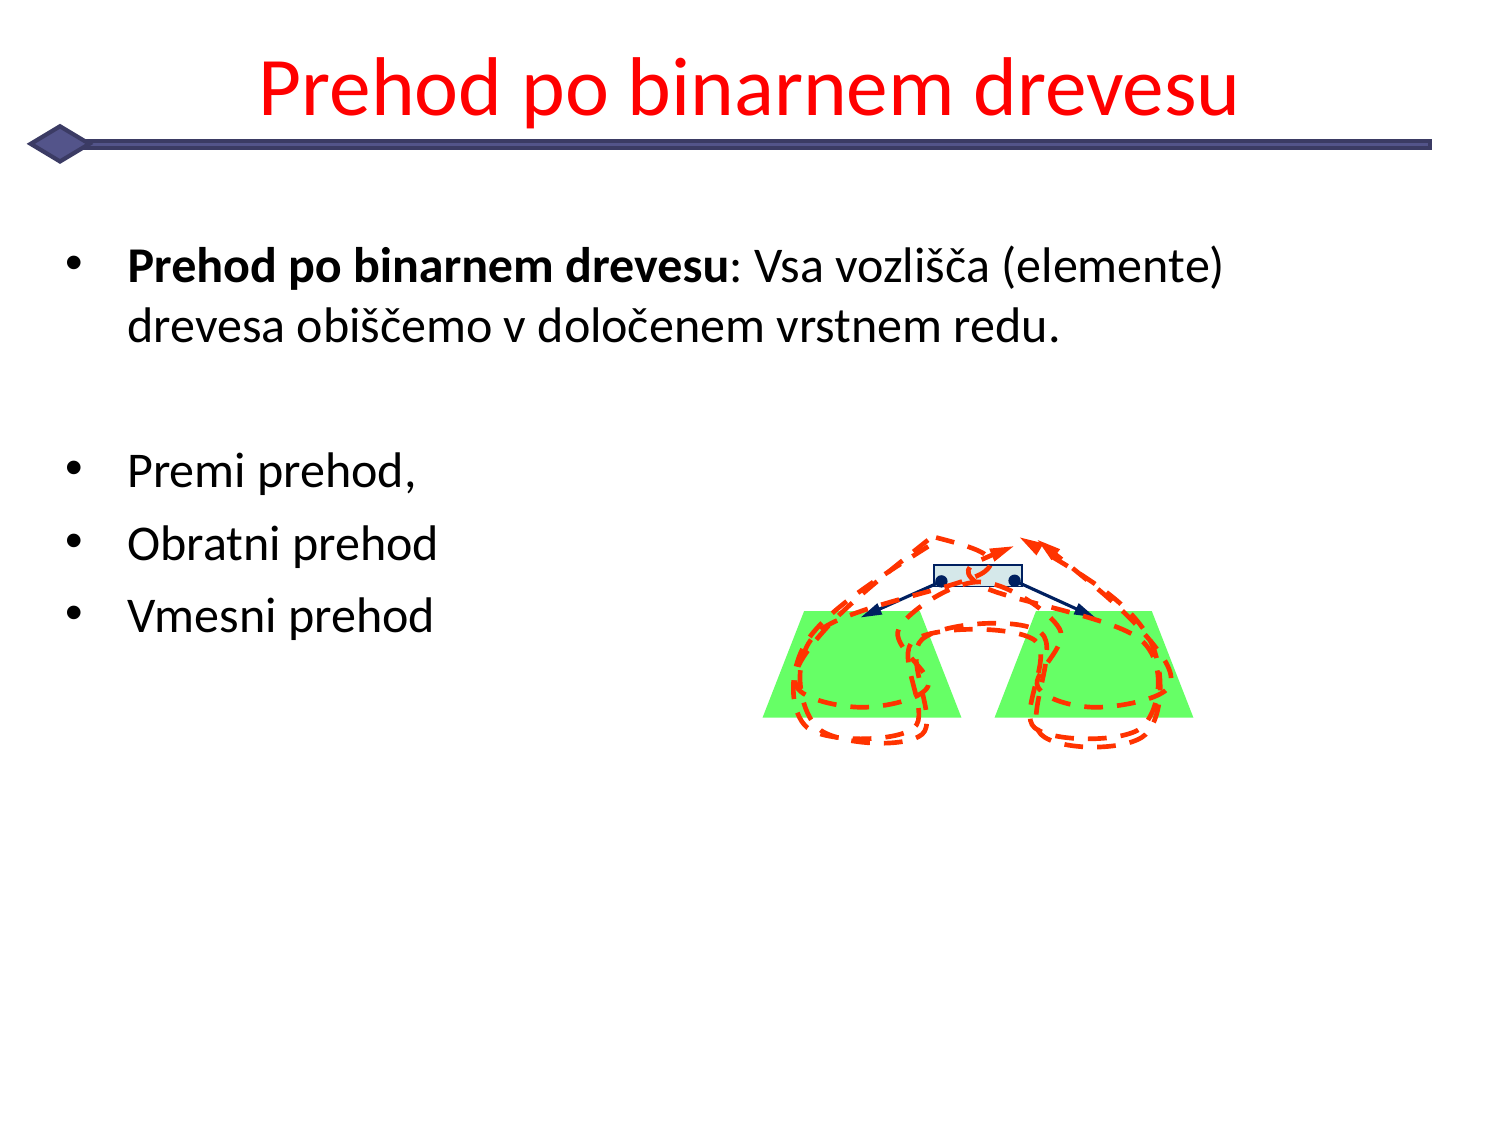

# Prehod po binarnem drevesu
Prehod po binarnem drevesu: Vsa vozlišča (elemente) drevesa obiščemo v določenem vrstnem redu.
Premi prehod,
Obratni prehod
Vmesni prehod